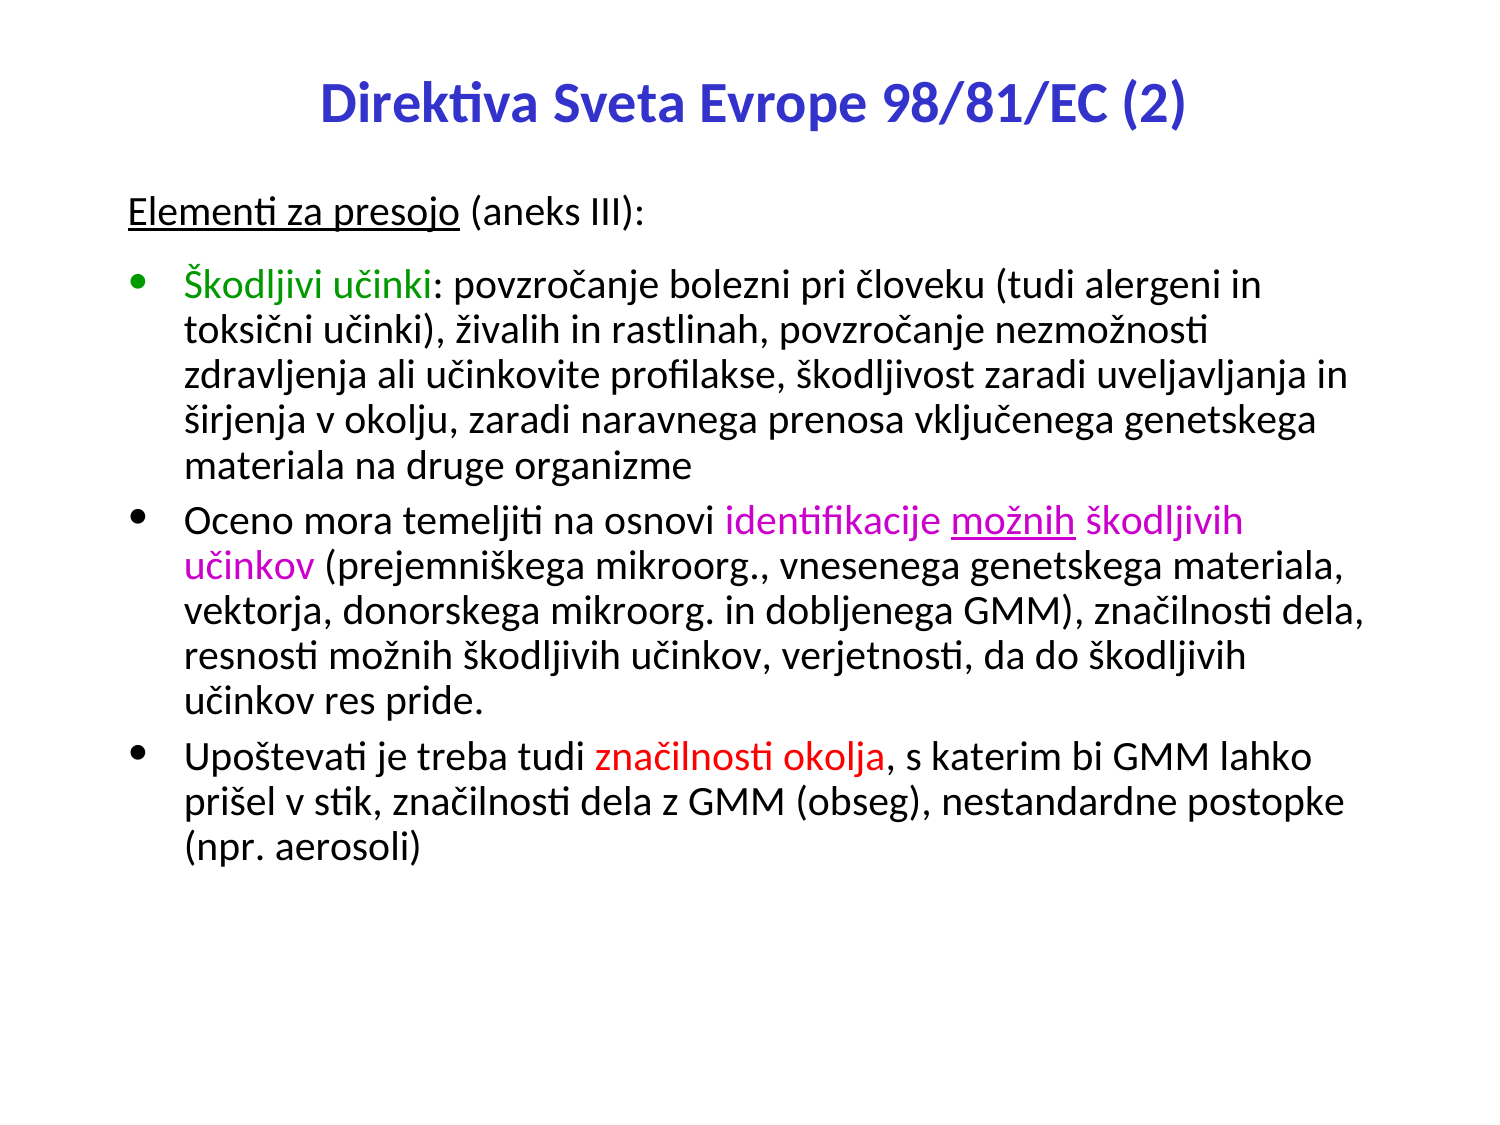

# Direktiva Sveta Evrope 98/81/EC (2)
Elementi za presojo (aneks III):
Škodljivi učinki: povzročanje bolezni pri človeku (tudi alergeni in toksični učinki), živalih in rastlinah, povzročanje nezmožnosti zdravljenja ali učinkovite profilakse, škodljivost zaradi uveljavljanja in širjenja v okolju, zaradi naravnega prenosa vključenega genetskega materiala na druge organizme
Oceno mora temeljiti na osnovi identifikacije možnih škodljivih učinkov (prejemniškega mikroorg., vnesenega genetskega materiala, vektorja, donorskega mikroorg. in dobljenega GMM), značilnosti dela, resnosti možnih škodljivih učinkov, verjetnosti, da do škodljivih učinkov res pride.
Upoštevati je treba tudi značilnosti okolja, s katerim bi GMM lahko prišel v stik, značilnosti dela z GMM (obseg), nestandardne postopke (npr. aerosoli)